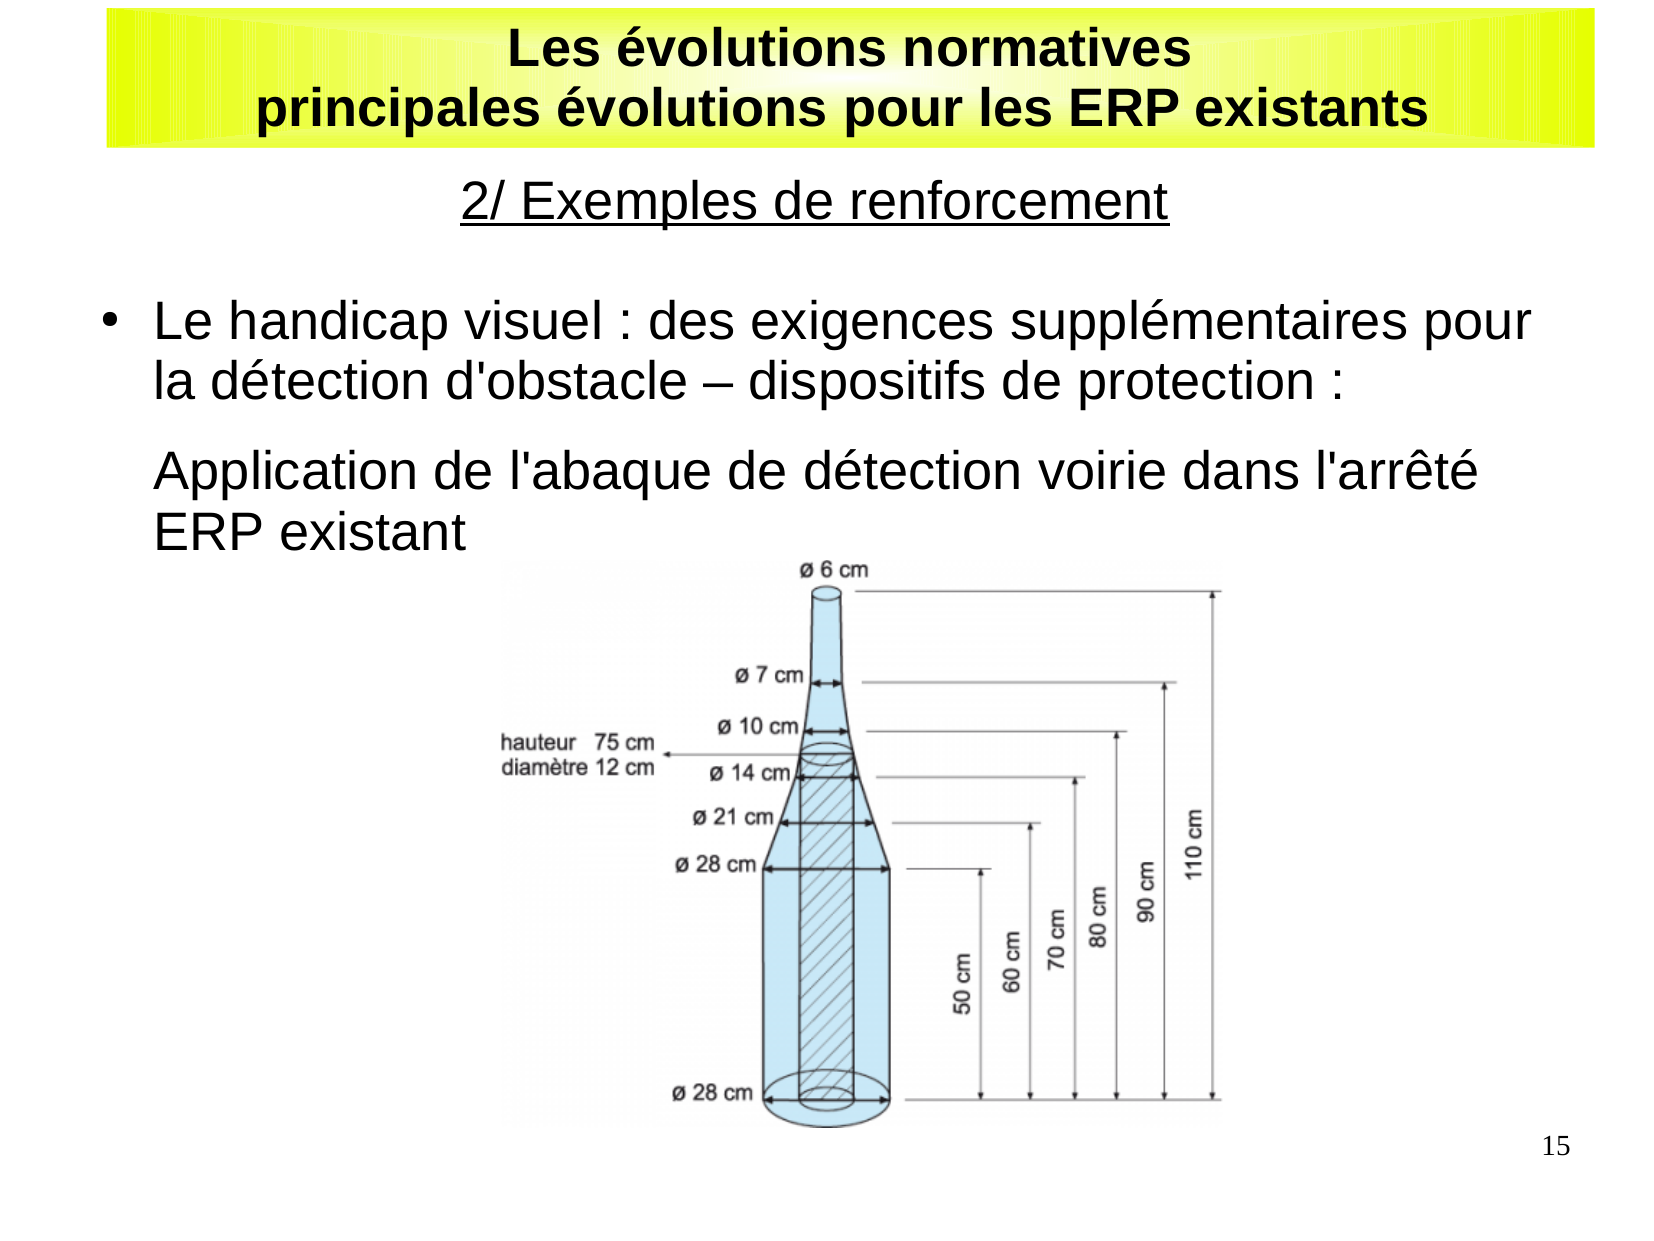

Les évolutions normatives
principales évolutions pour les ERP existants
2/ Exemples de renforcement
# Le handicap visuel : des exigences supplémentaires pour la détection d'obstacle – dispositifs de protection :
Application de l'abaque de détection voirie dans l'arrêté ERP existant
15